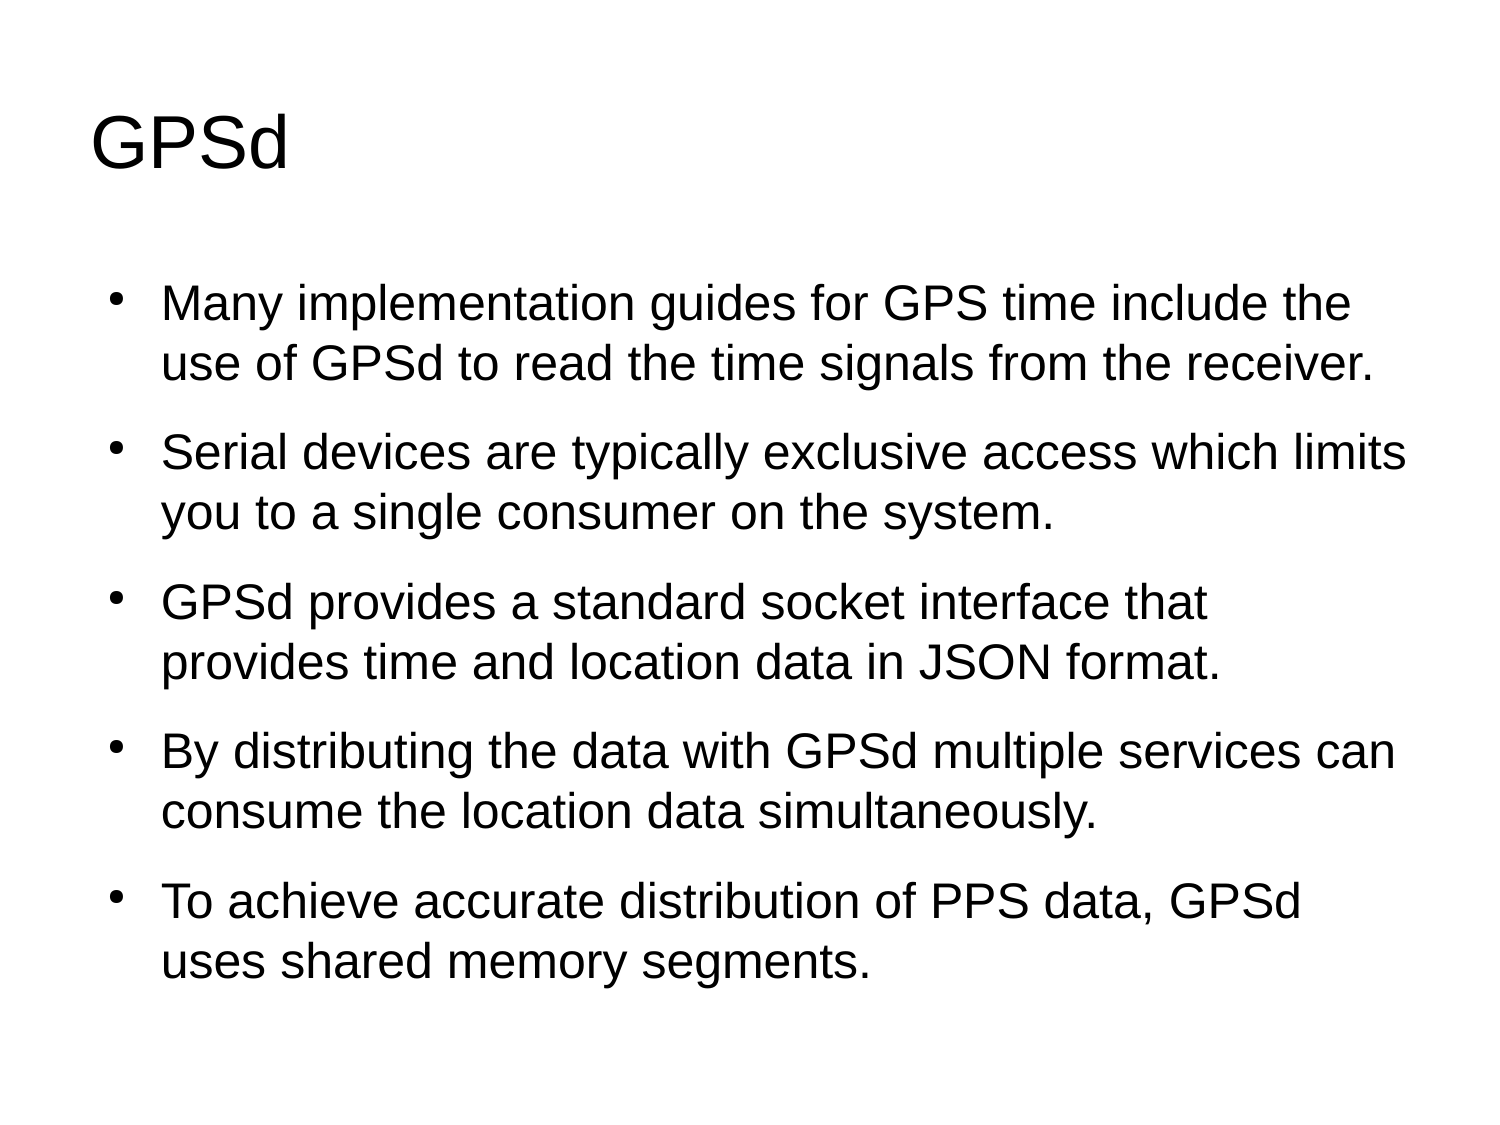

# GPSd
Many implementation guides for GPS time include the use of GPSd to read the time signals from the receiver.
Serial devices are typically exclusive access which limits you to a single consumer on the system.
GPSd provides a standard socket interface that provides time and location data in JSON format.
By distributing the data with GPSd multiple services can consume the location data simultaneously.
To achieve accurate distribution of PPS data, GPSd uses shared memory segments.